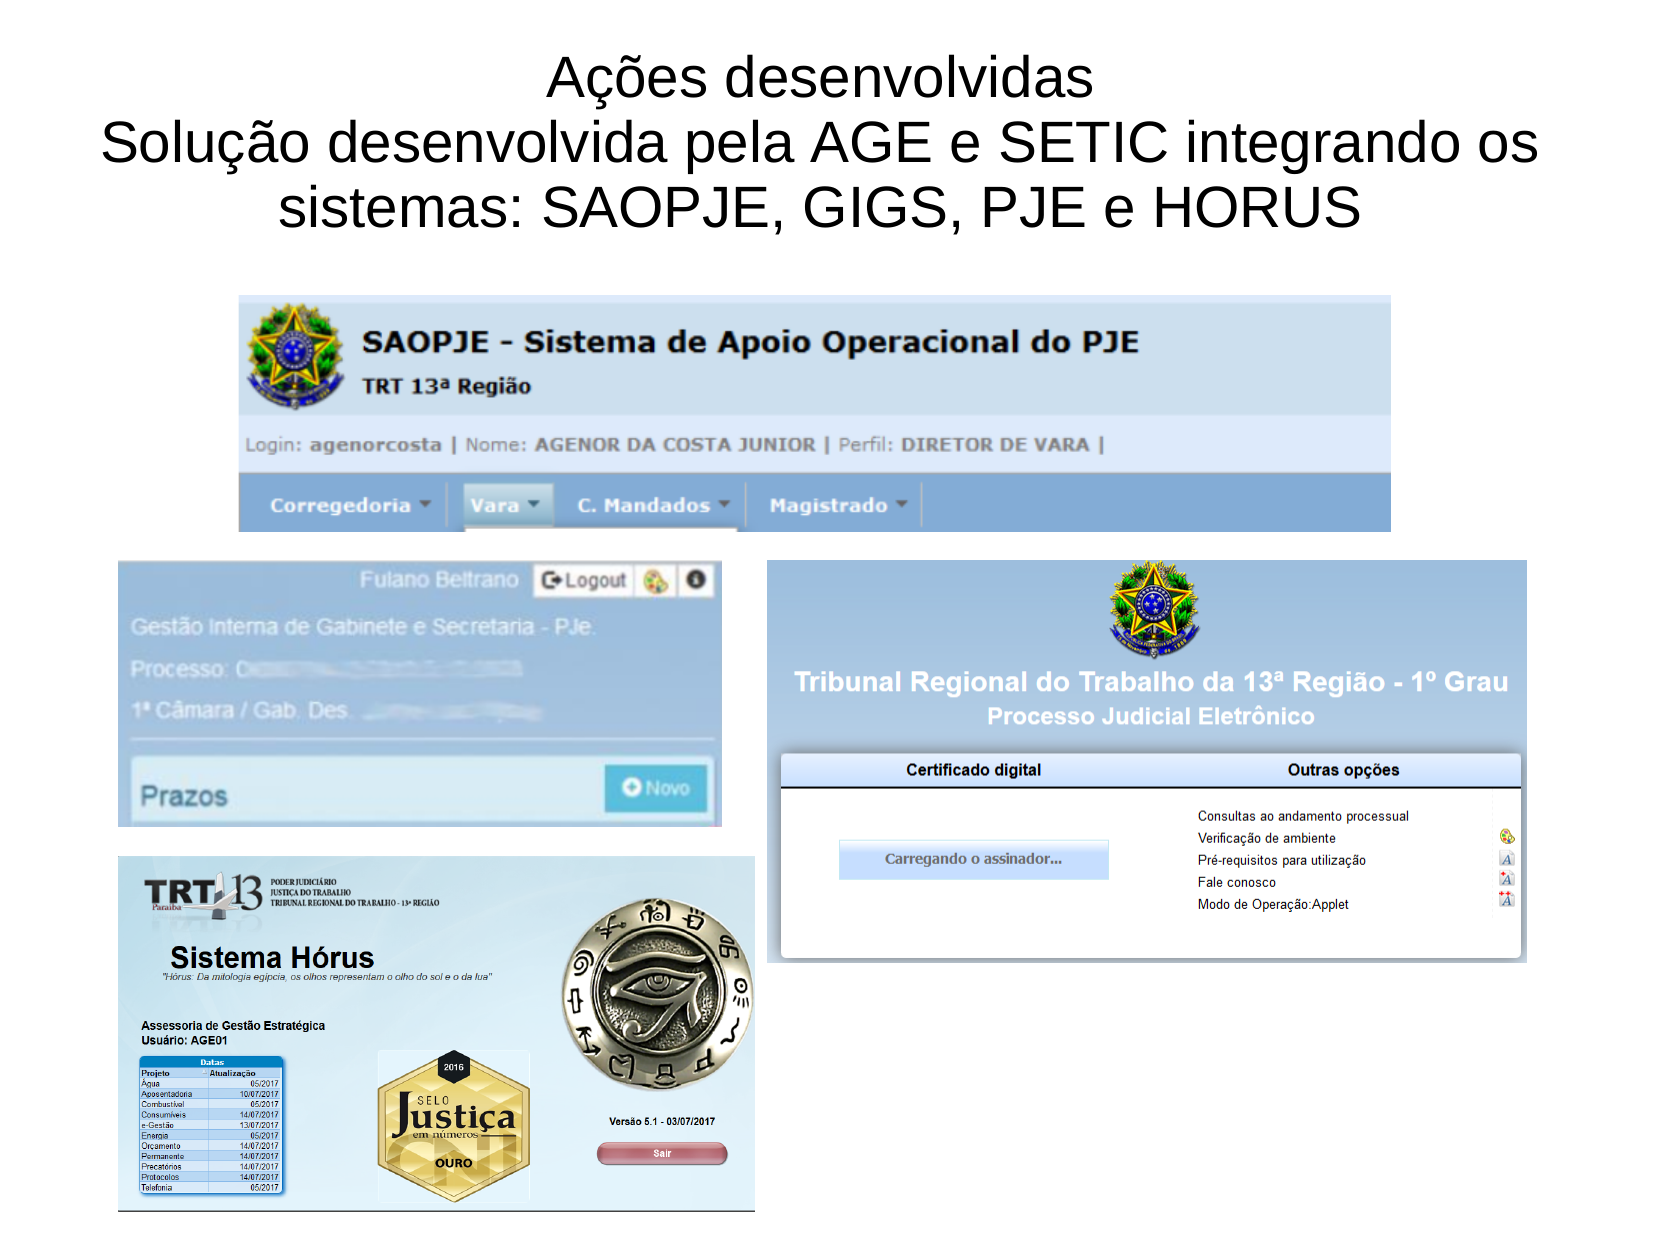

Ações desenvolvidas
Solução desenvolvida pela AGE e SETIC integrando os sistemas: SAOPJE, GIGS, PJE e HORUS
#